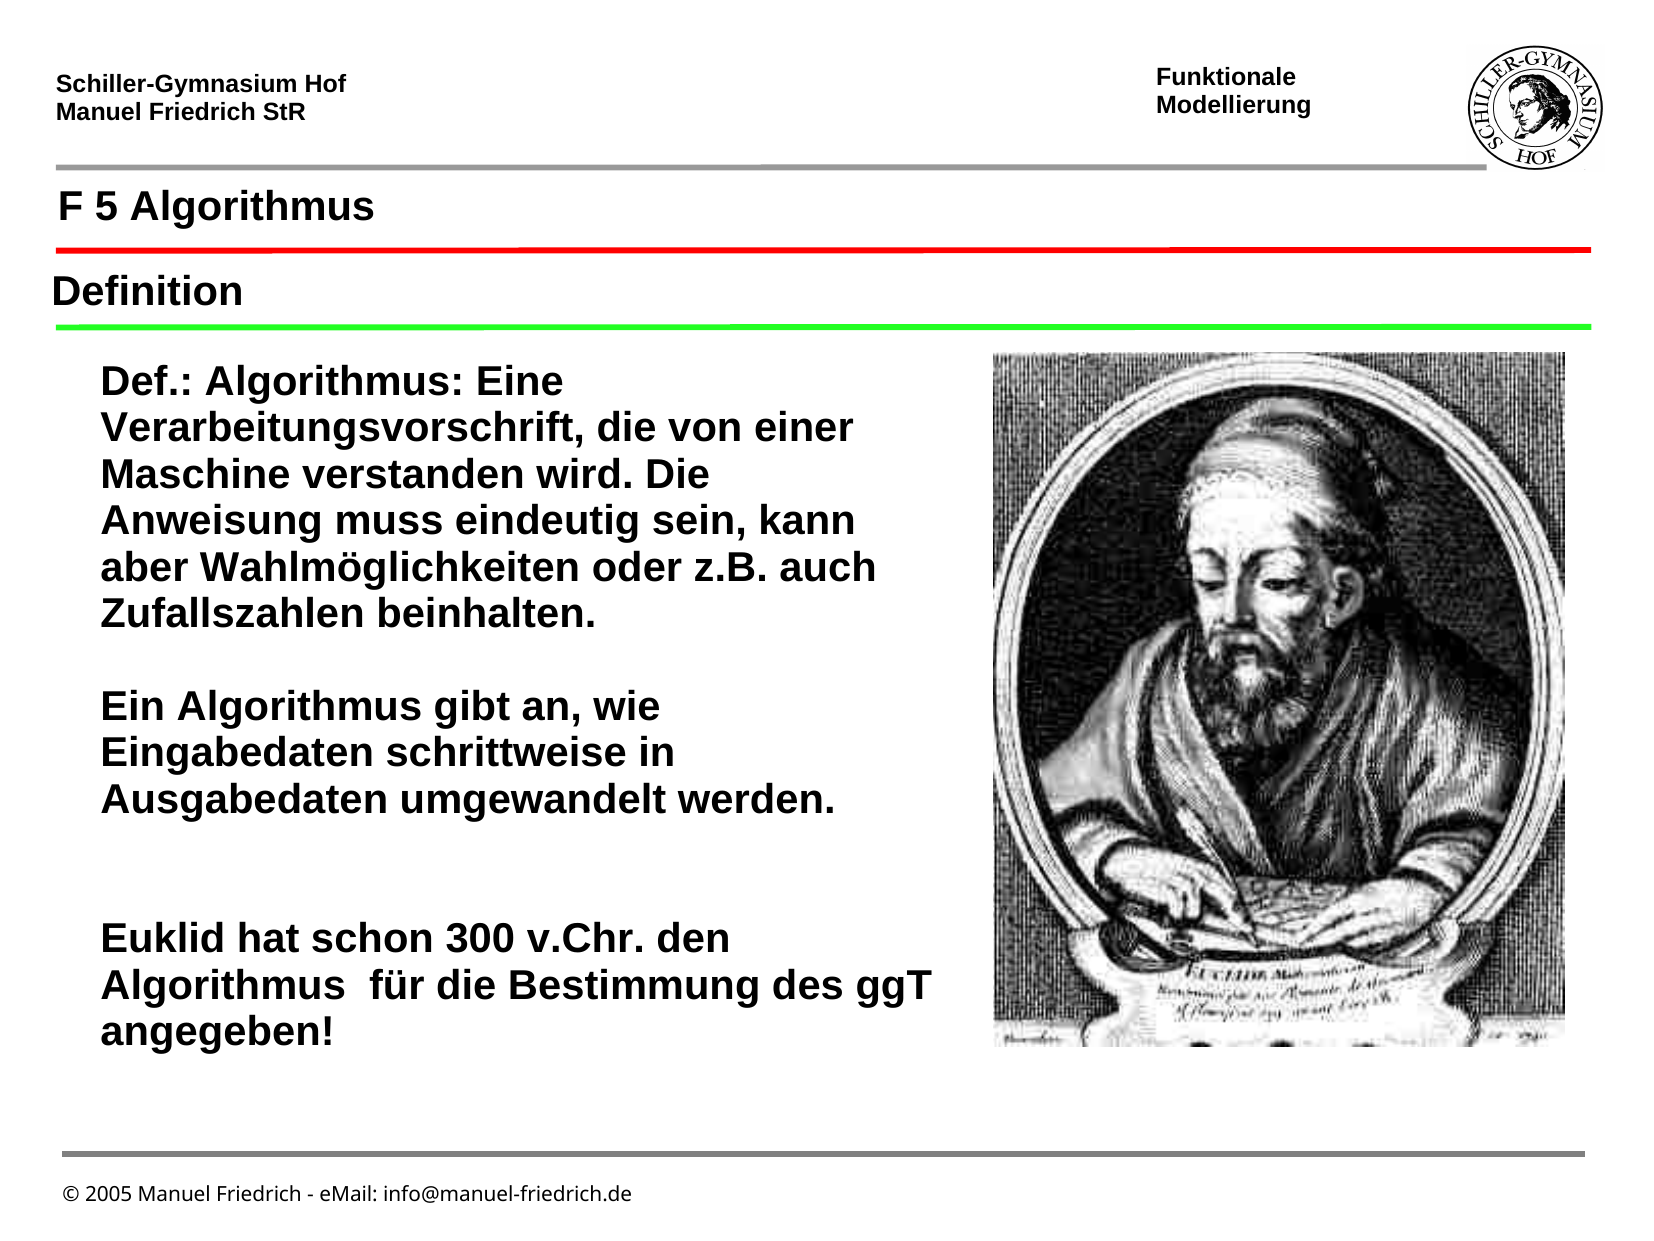

Funktionale
Modellierung
Schiller-Gymnasium Hof
Manuel Friedrich StR
F 5 Algorithmus
Definition
Def.: Algorithmus: Eine Verarbeitungsvorschrift, die von einer Maschine verstanden wird. Die Anweisung muss eindeutig sein, kann aber Wahlmöglichkeiten oder z.B. auch Zufallszahlen beinhalten.
Ein Algorithmus gibt an, wie Eingabedaten schrittweise in Ausgabedaten umgewandelt werden.
Euklid hat schon 300 v.Chr. den Algorithmus für die Bestimmung des ggT angegeben!
© 2005 Manuel Friedrich - eMail: info@manuel-friedrich.de